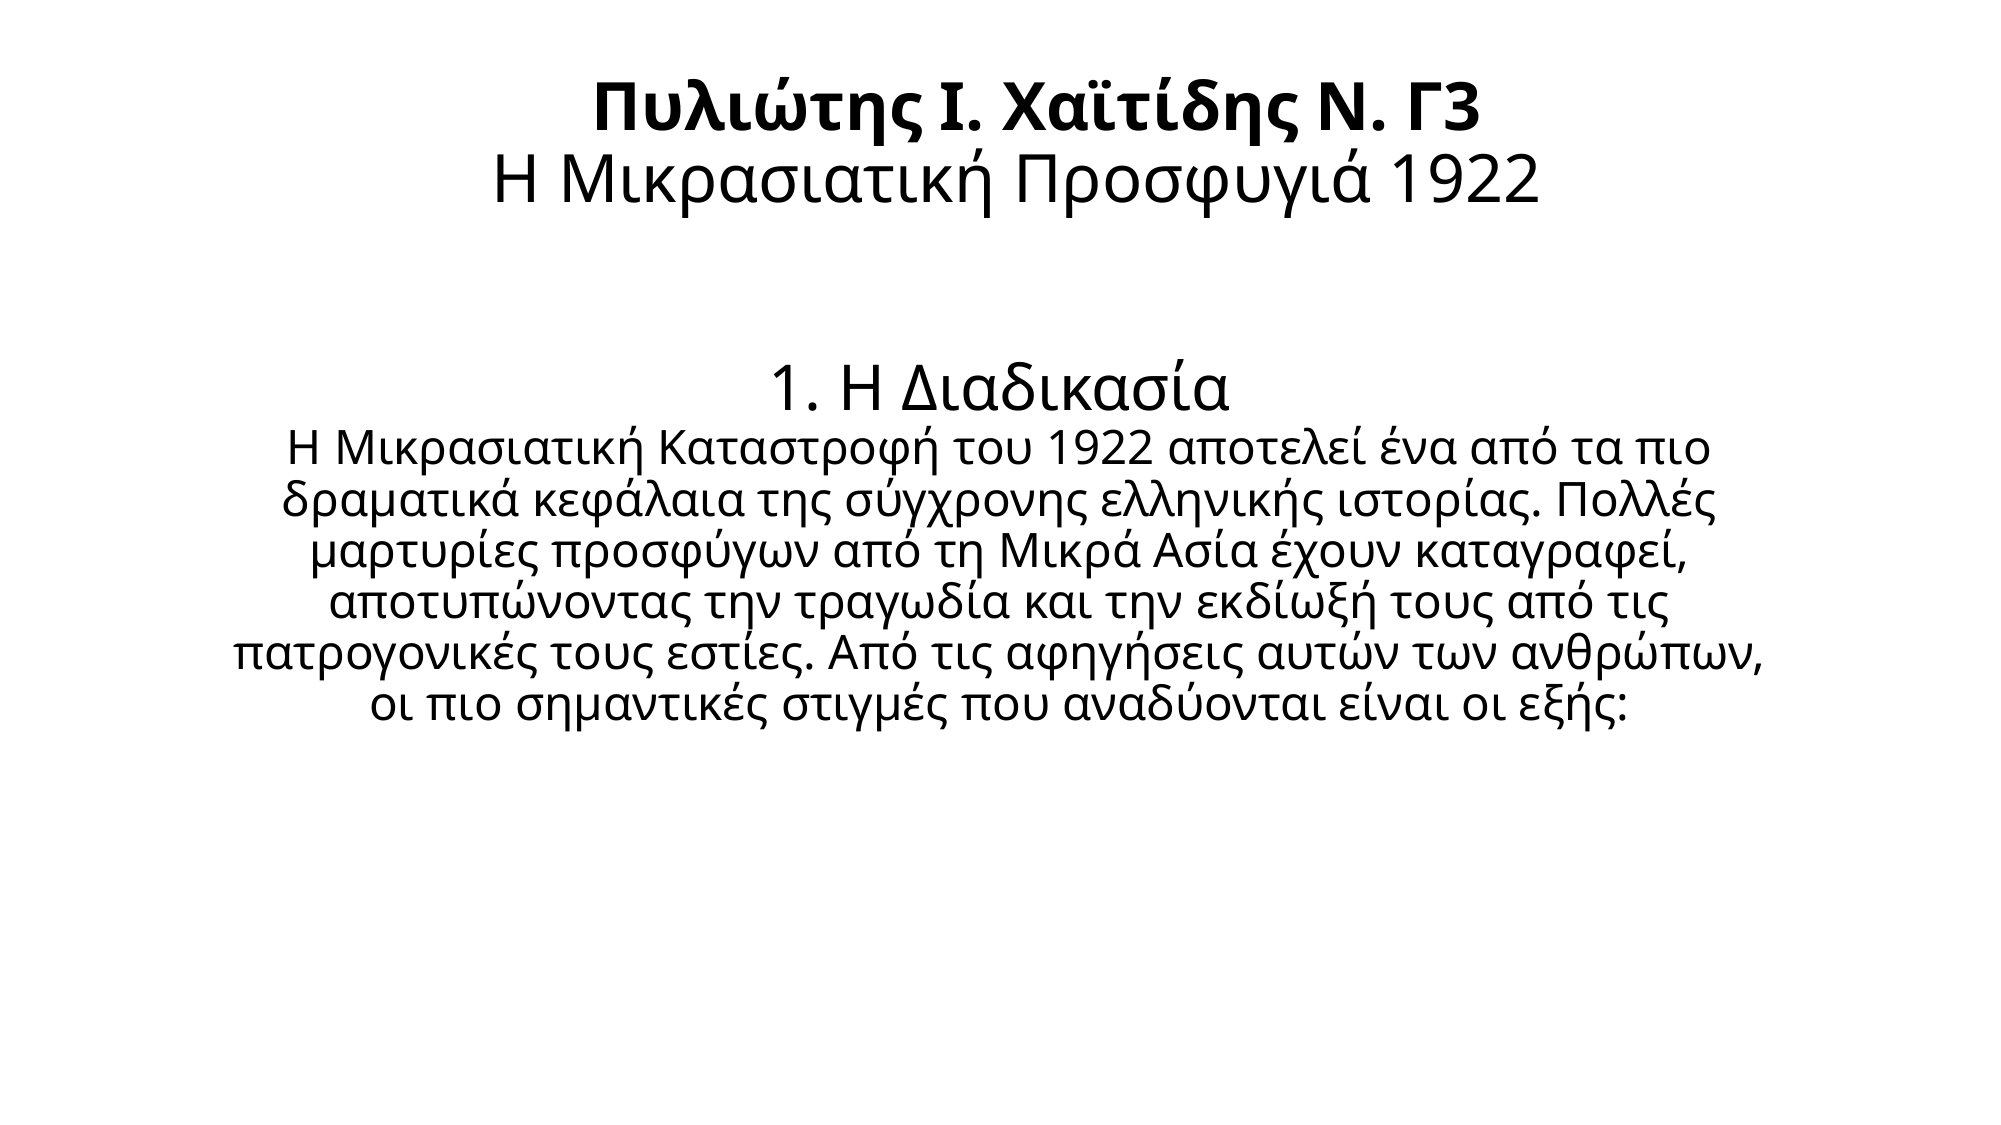

# Πυλιώτης Ι. Χαϊτίδης Ν. Γ3 Η Μικρασιατική Προσφυγιά 1922
1. Η Διαδικασία
Η Μικρασιατική Καταστροφή του 1922 αποτελεί ένα από τα πιο δραματικά κεφάλαια της σύγχρονης ελληνικής ιστορίας. Πολλές μαρτυρίες προσφύγων από τη Μικρά Ασία έχουν καταγραφεί, αποτυπώνοντας την τραγωδία και την εκδίωξή τους από τις πατρογονικές τους εστίες. Από τις αφηγήσεις αυτών των ανθρώπων, οι πιο σημαντικές στιγμές που αναδύονται είναι οι εξής: